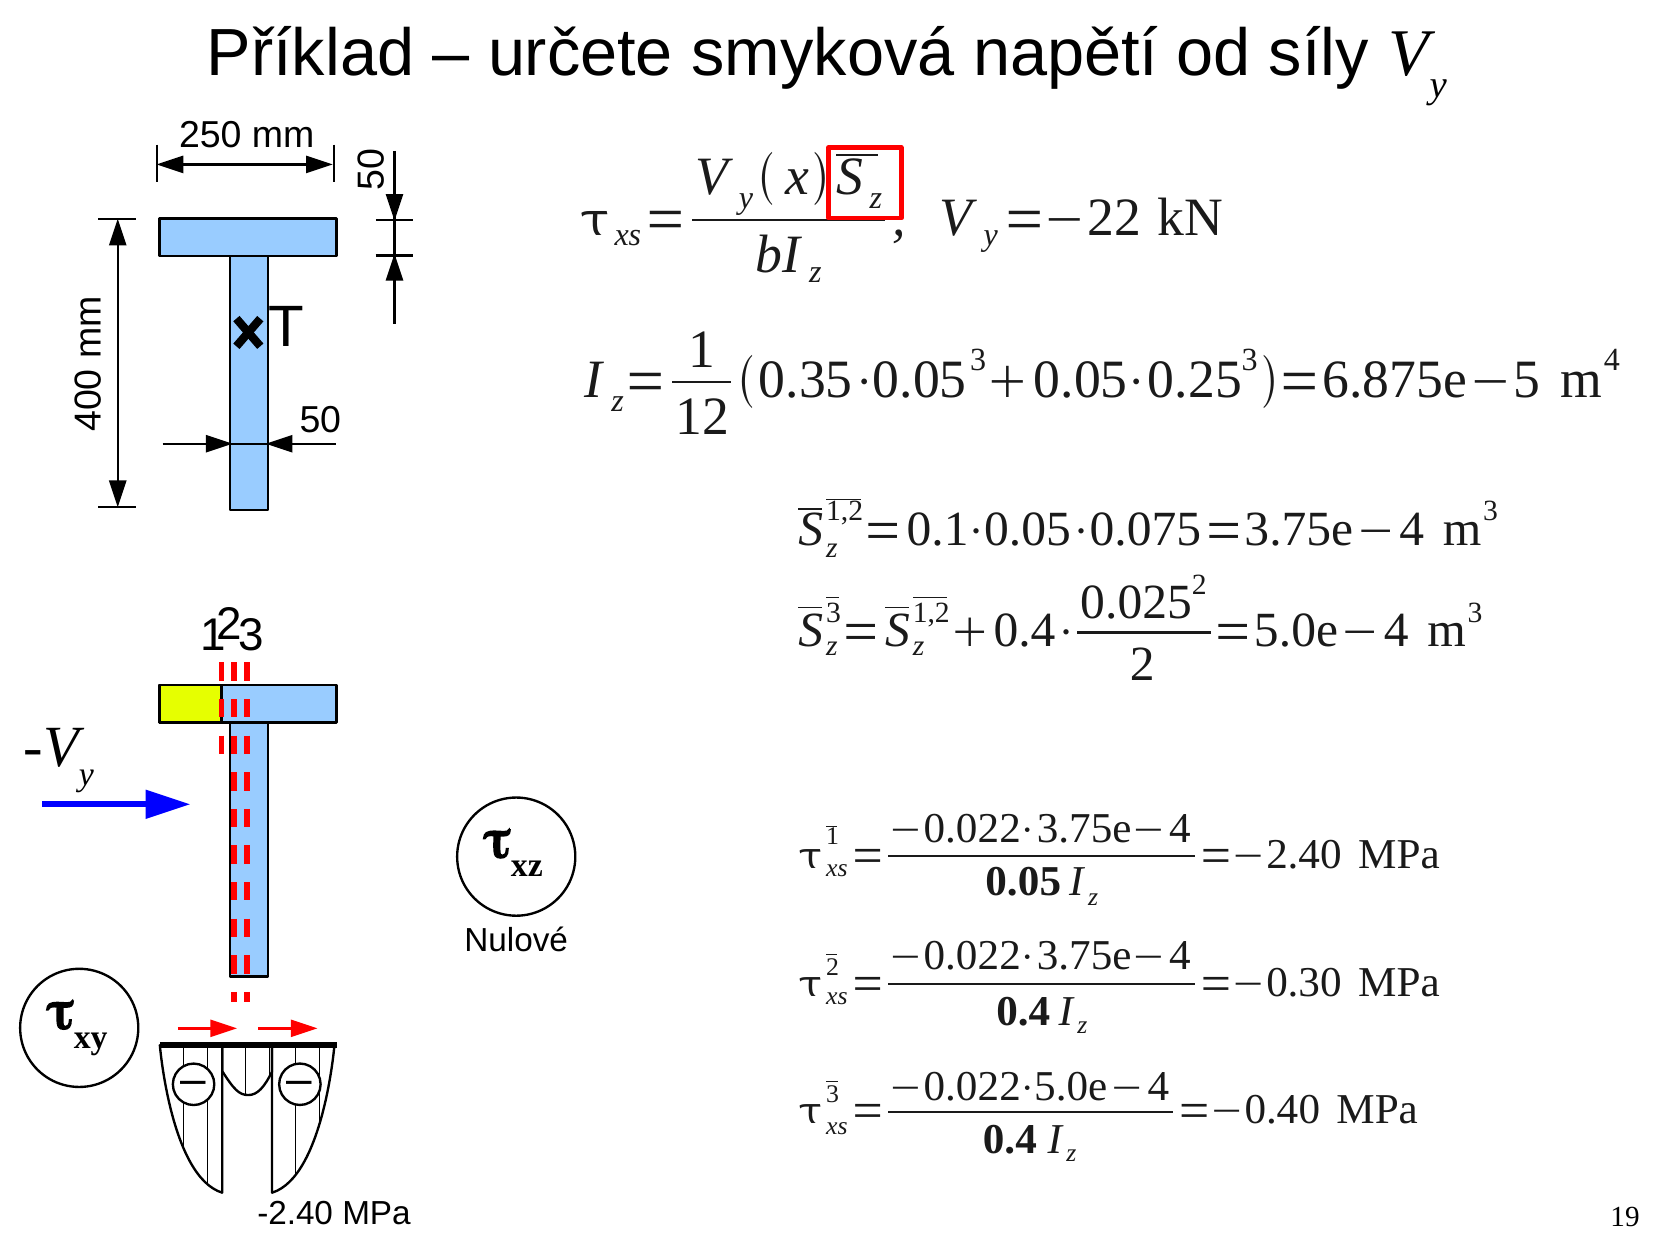

# Příklad – určete smyková napětí od síly Vy
250 mm
50
T
400 mm
50
2
1 3
-Vy
txz
Nulové
txy
–
–
-2.40 MPa
19